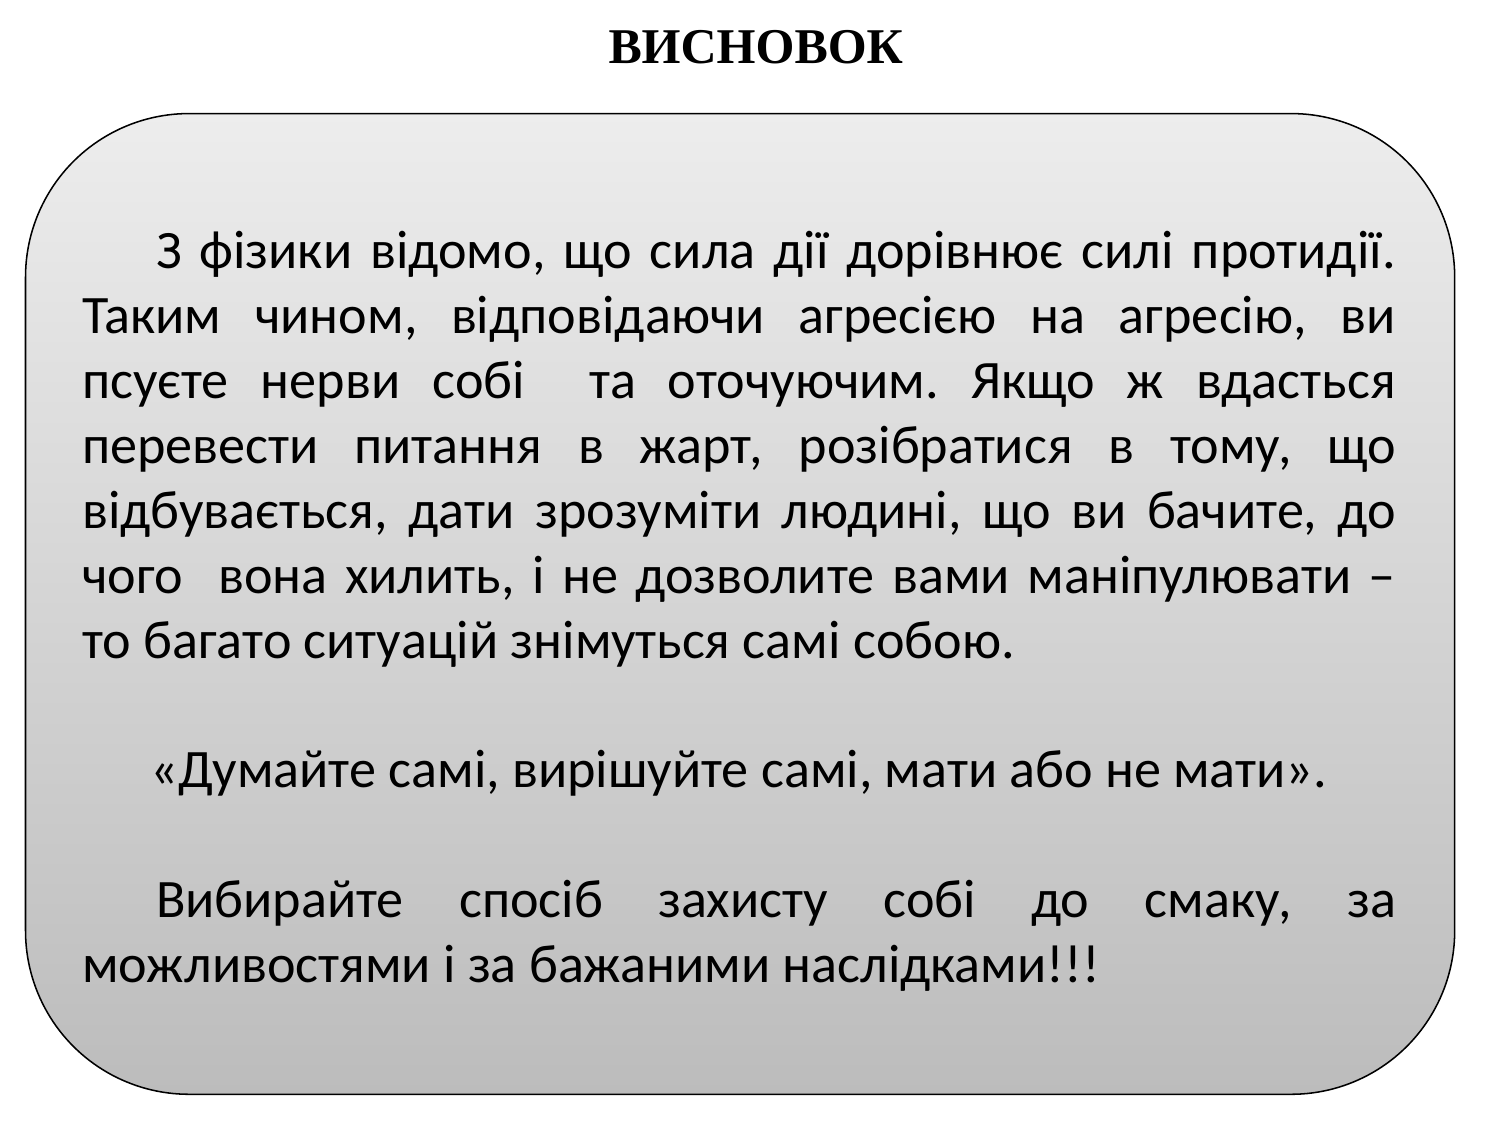

# ВИСНОВОК
	З фізики відомо, що сила дії дорівнює силі протидії. Таким чином, відповідаючи агресією на агресію, ви псуєте нерви собі та оточуючим. Якщо ж вдасться перевести питання в жарт, розібратися в тому, що відбувається, дати зрозуміти людині, що ви бачите, до чого вона хилить, і не дозволите вами маніпулювати – то багато ситуацій знімуться самі собою.
«Думайте самі, вирішуйте самі, мати або не мати».
	Вибирайте спосіб захисту собі до смаку, за можливостями і за бажаними наслідками!!!